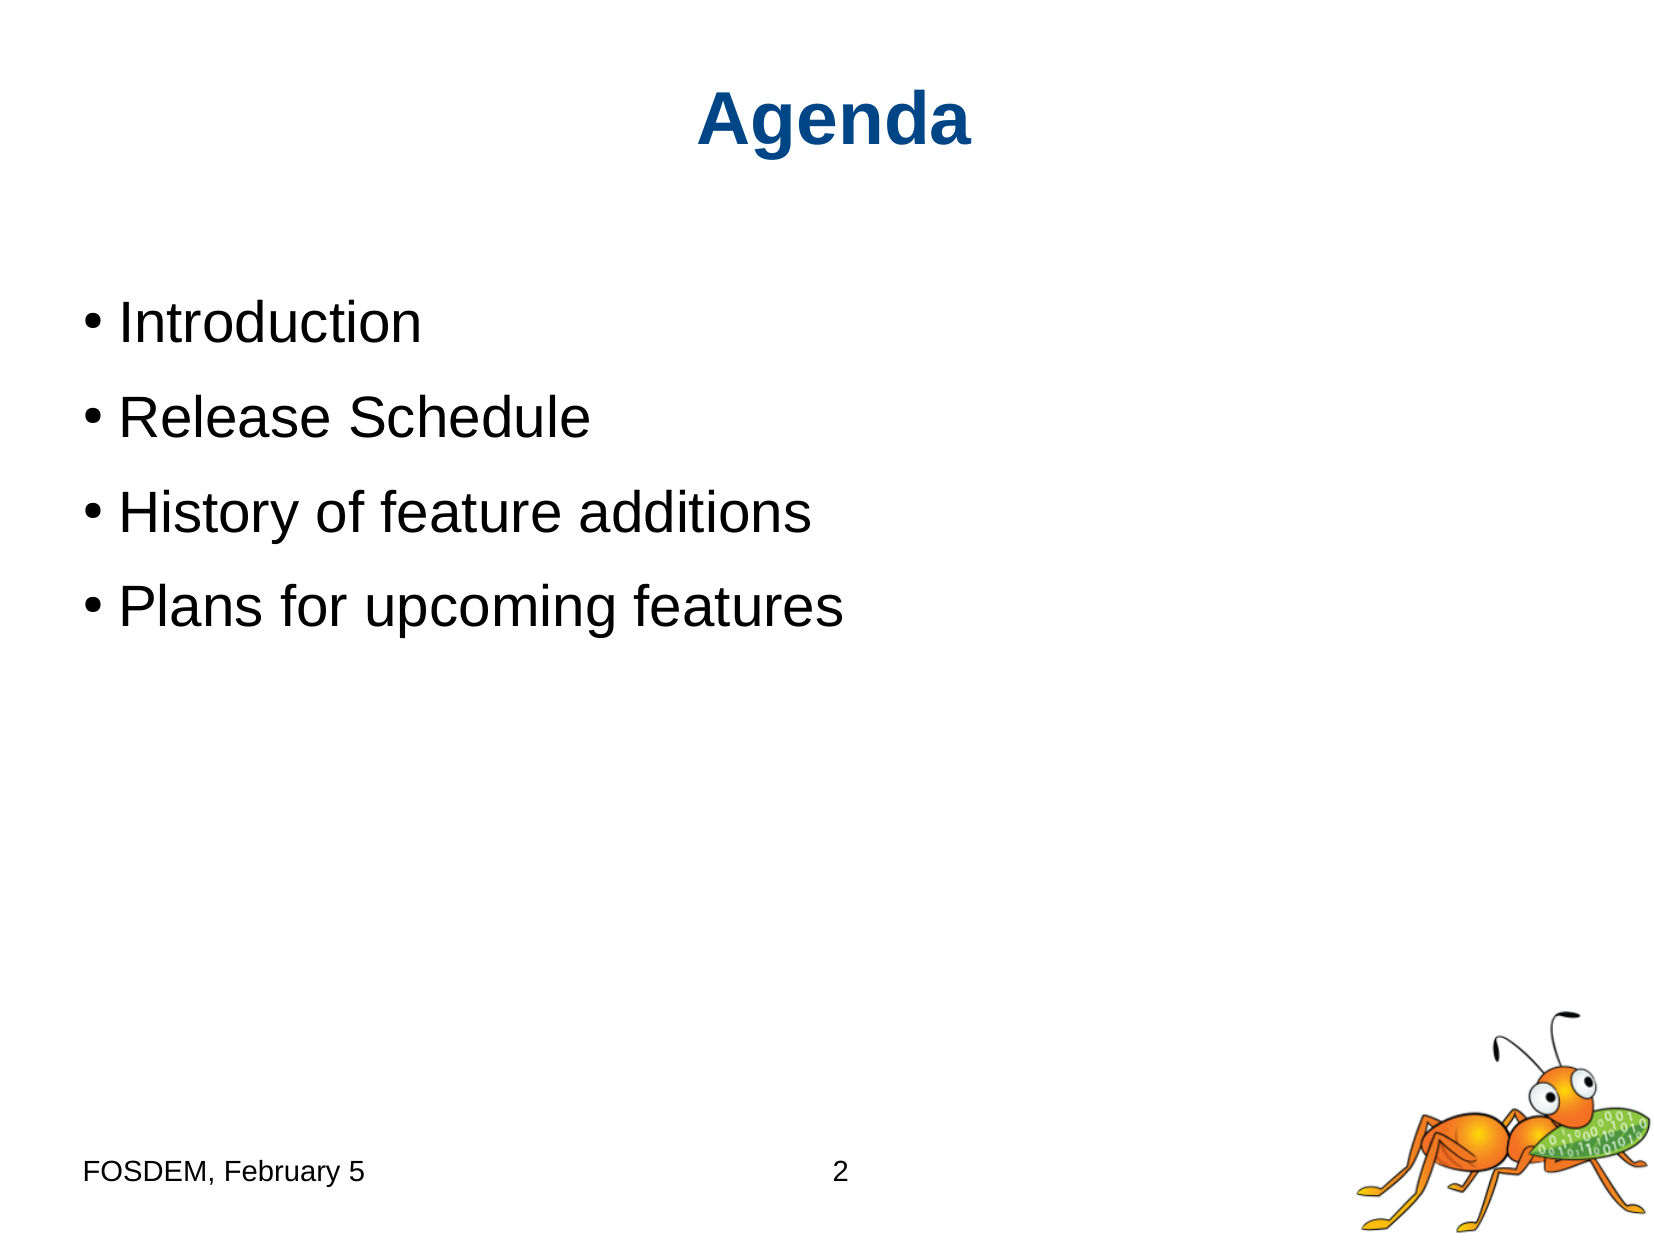

Agenda
# Introduction
Release Schedule
History of feature additions
Plans for upcoming features
FOSDEM, 5 February 2017
2